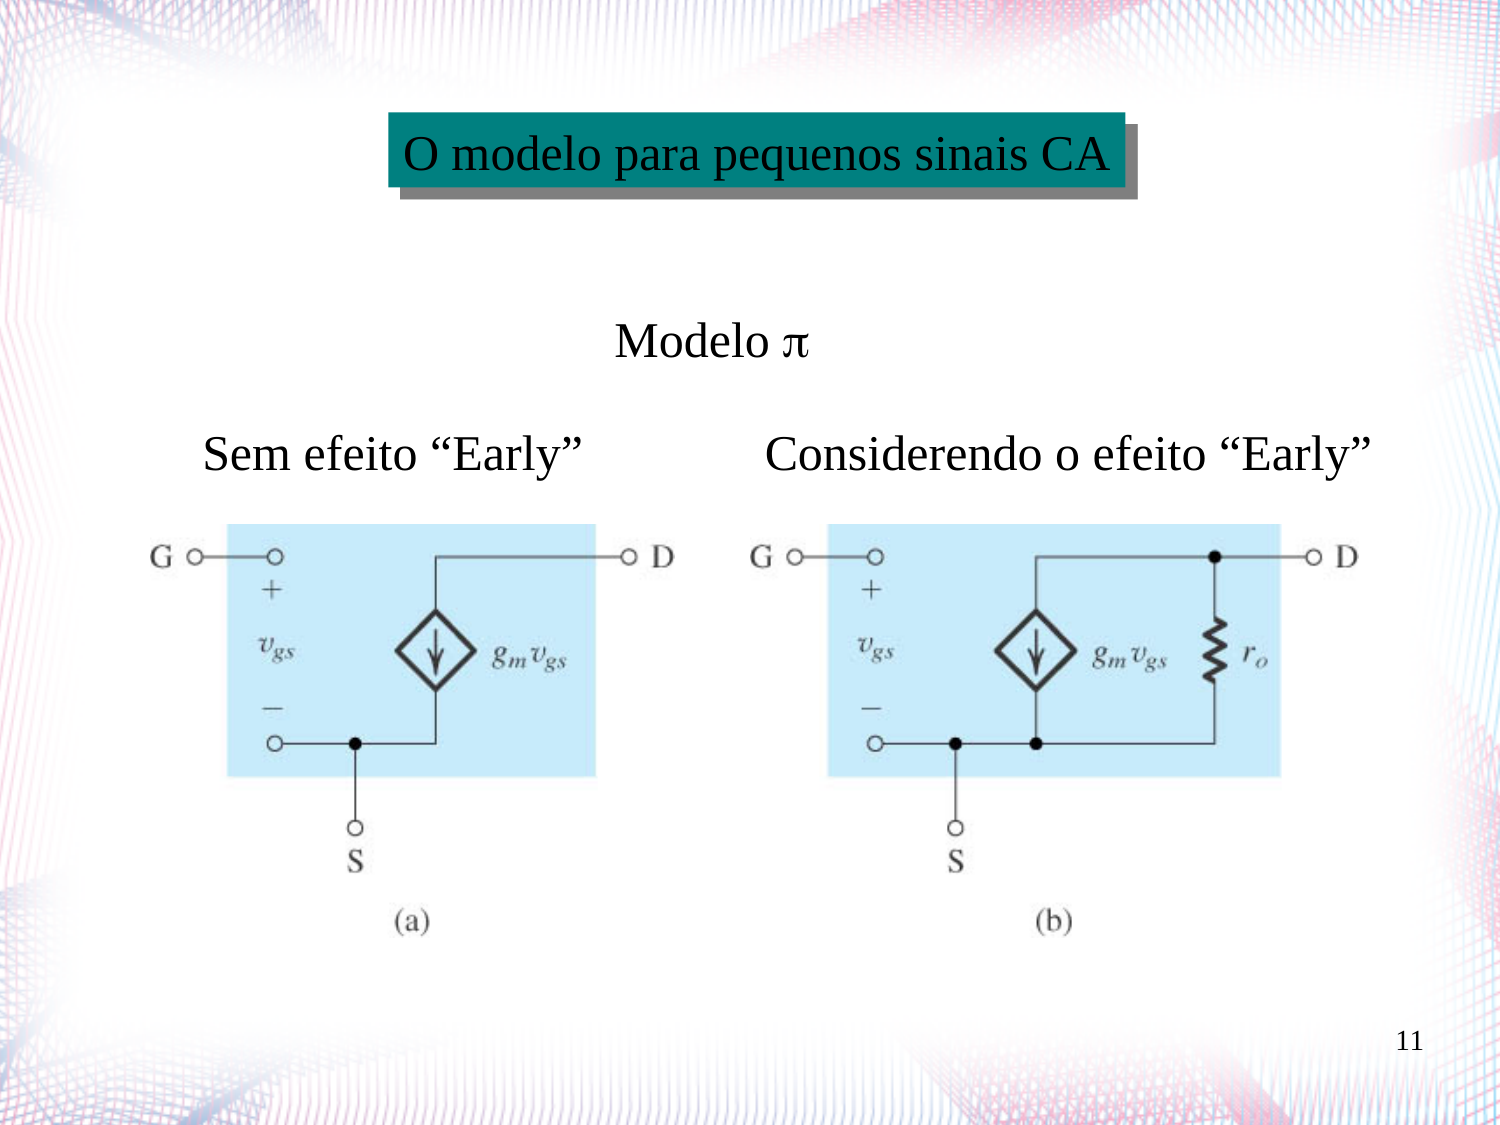

O modelo para pequenos sinais CA
Modelo p
Sem efeito “Early”
Considerendo o efeito “Early”
11